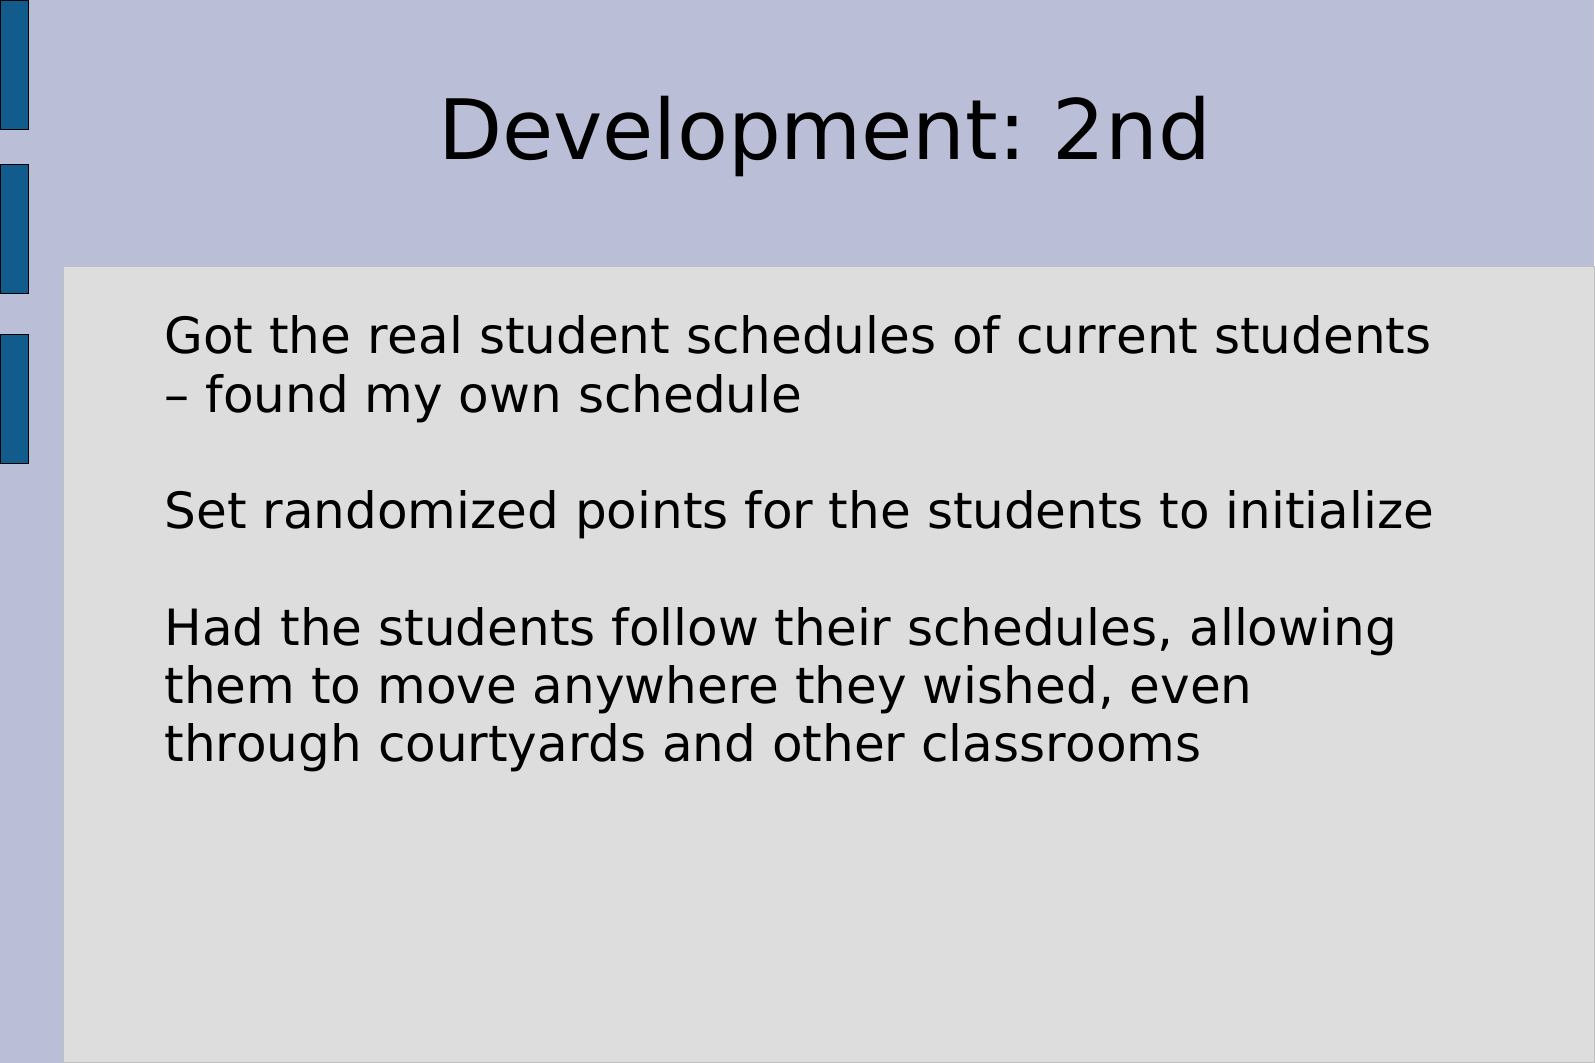

Development: 2nd
Got the real student schedules of current students – found my own schedule
Set randomized points for the students to initialize
Had the students follow their schedules, allowing them to move anywhere they wished, even through courtyards and other classrooms